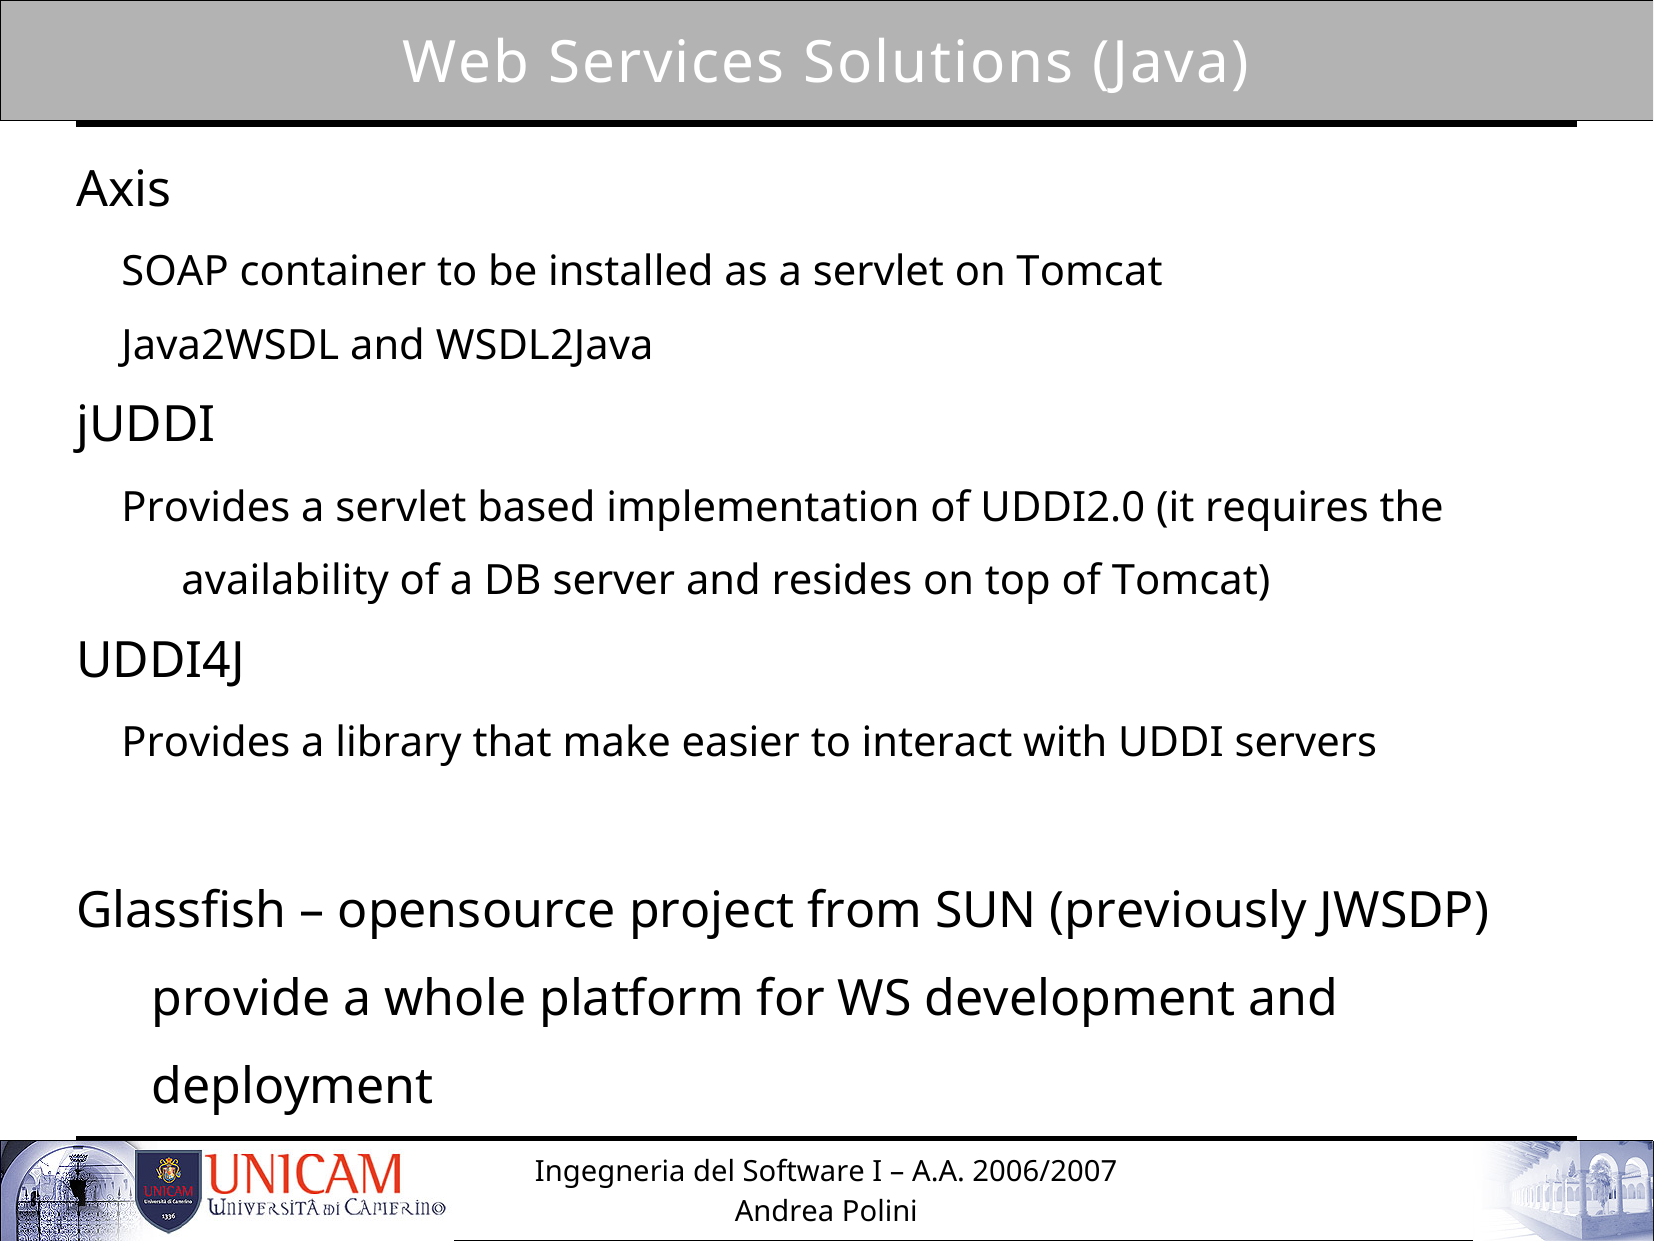

# Web Services Solutions (Java)
Axis
SOAP container to be installed as a servlet on Tomcat
Java2WSDL and WSDL2Java
jUDDI
Provides a servlet based implementation of UDDI2.0 (it requires the availability of a DB server and resides on top of Tomcat)
UDDI4J
Provides a library that make easier to interact with UDDI servers
Glassfish – opensource project from SUN (previously JWSDP) provide a whole platform for WS development and deployment